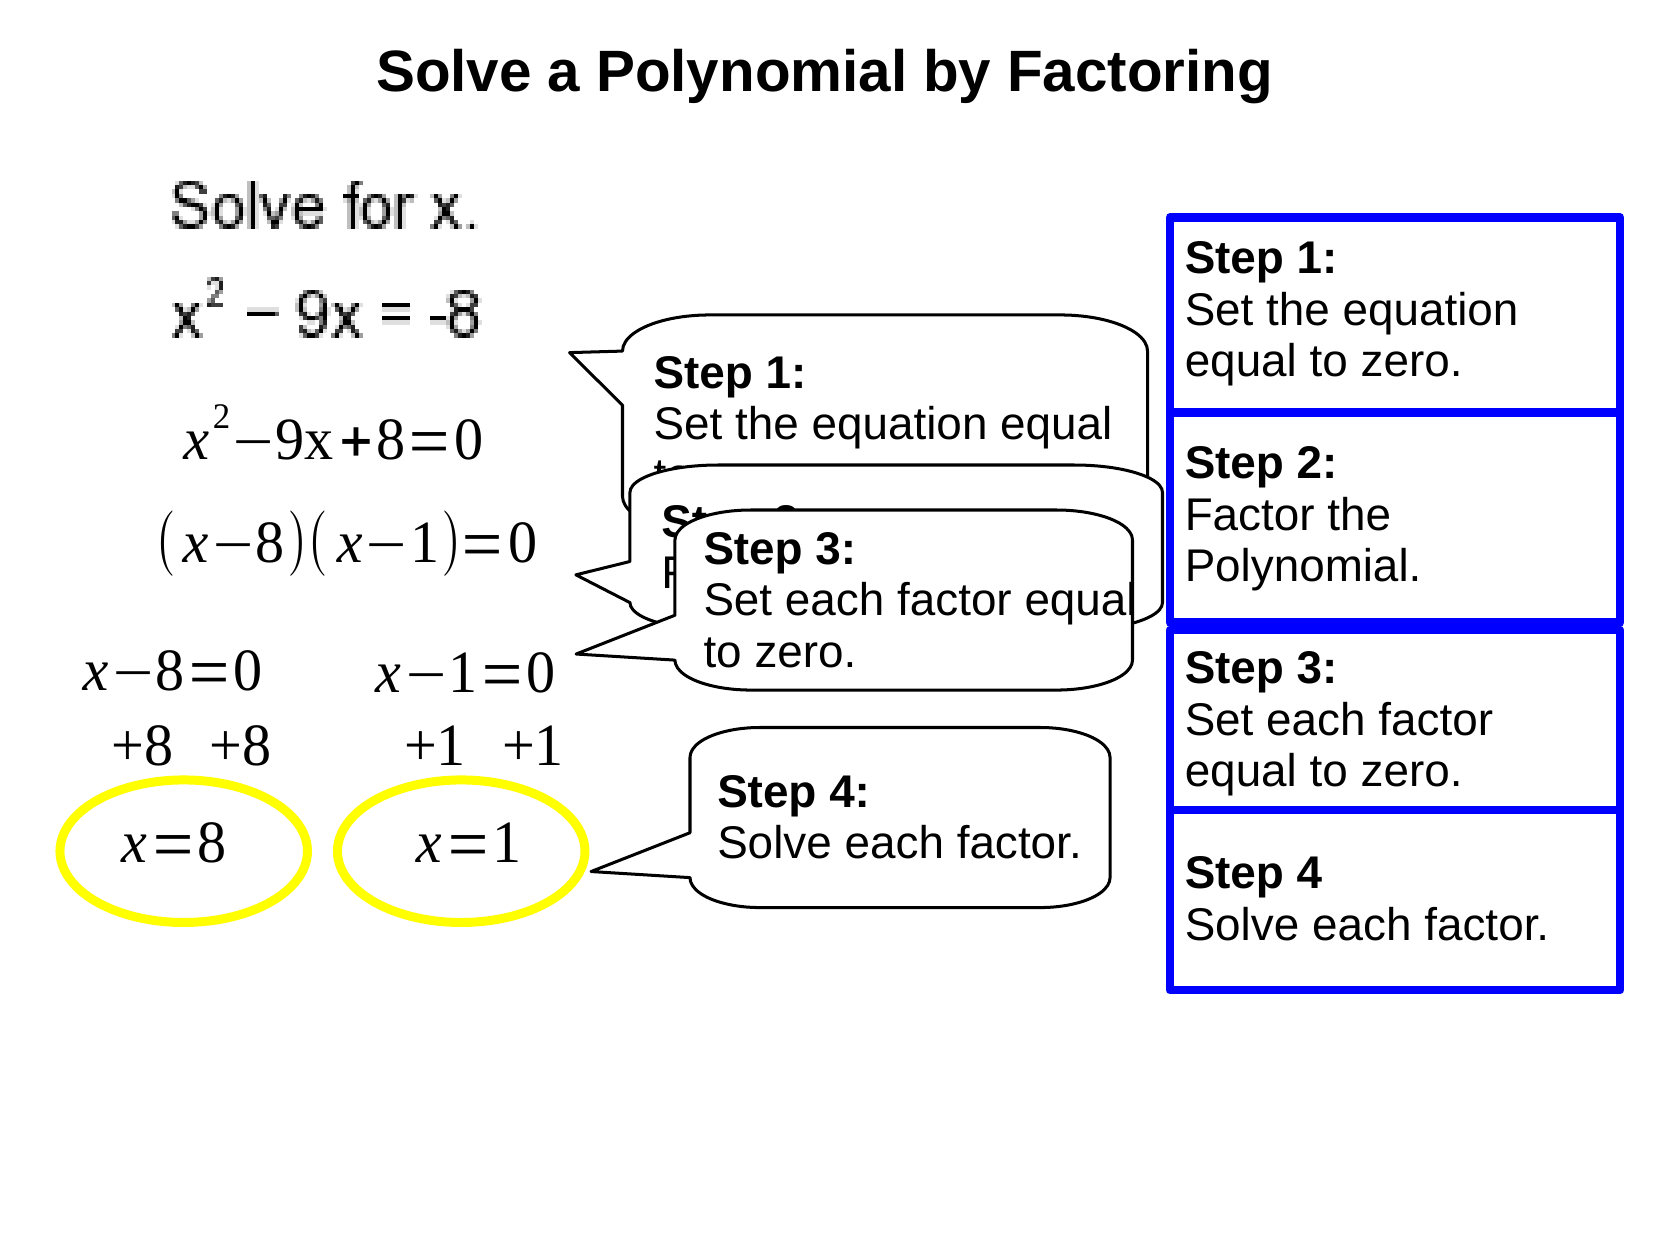

Solve a Polynomial by Factoring
Step 1:
Set the equation equal to zero.
Step 2:
Factor the Polynomial.
Step 3:
Set each factor equal to zero.
Step 4
Solve each factor.
Step 1:
Set the equation equal
to zero.
Step 2:
Factor the Polynomial.
Step 3:
Set each factor equal
to zero.
Step 4:
Solve each factor.